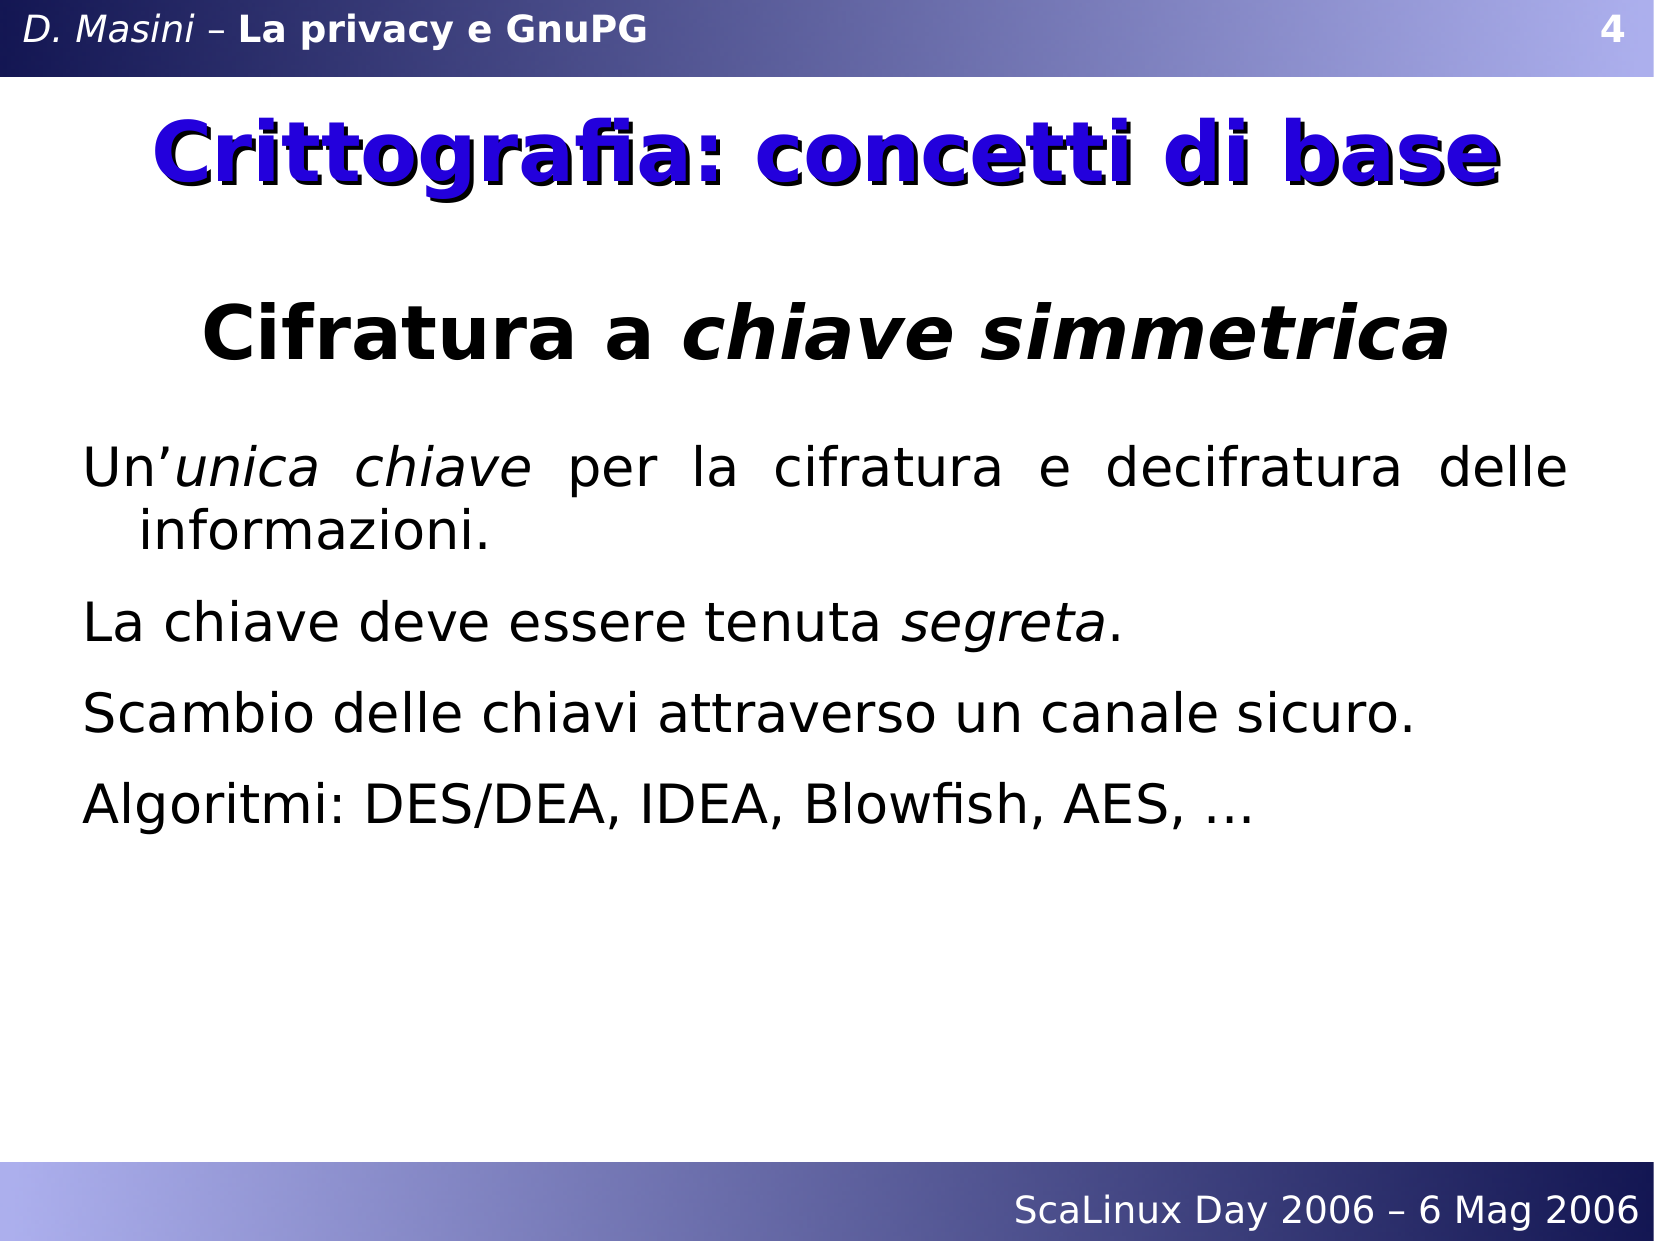

D. Masini – La privacy e GnuPG
# Crittografia: concetti di base
Cifratura a chiave simmetrica
Un’unica chiave per la cifratura e decifratura delle informazioni.
La chiave deve essere tenuta segreta.
Scambio delle chiavi attraverso un canale sicuro.
Algoritmi: DES/DEA, IDEA, Blowfish, AES, ...
ScaLinux Day 2006 – 6 Mag 2006